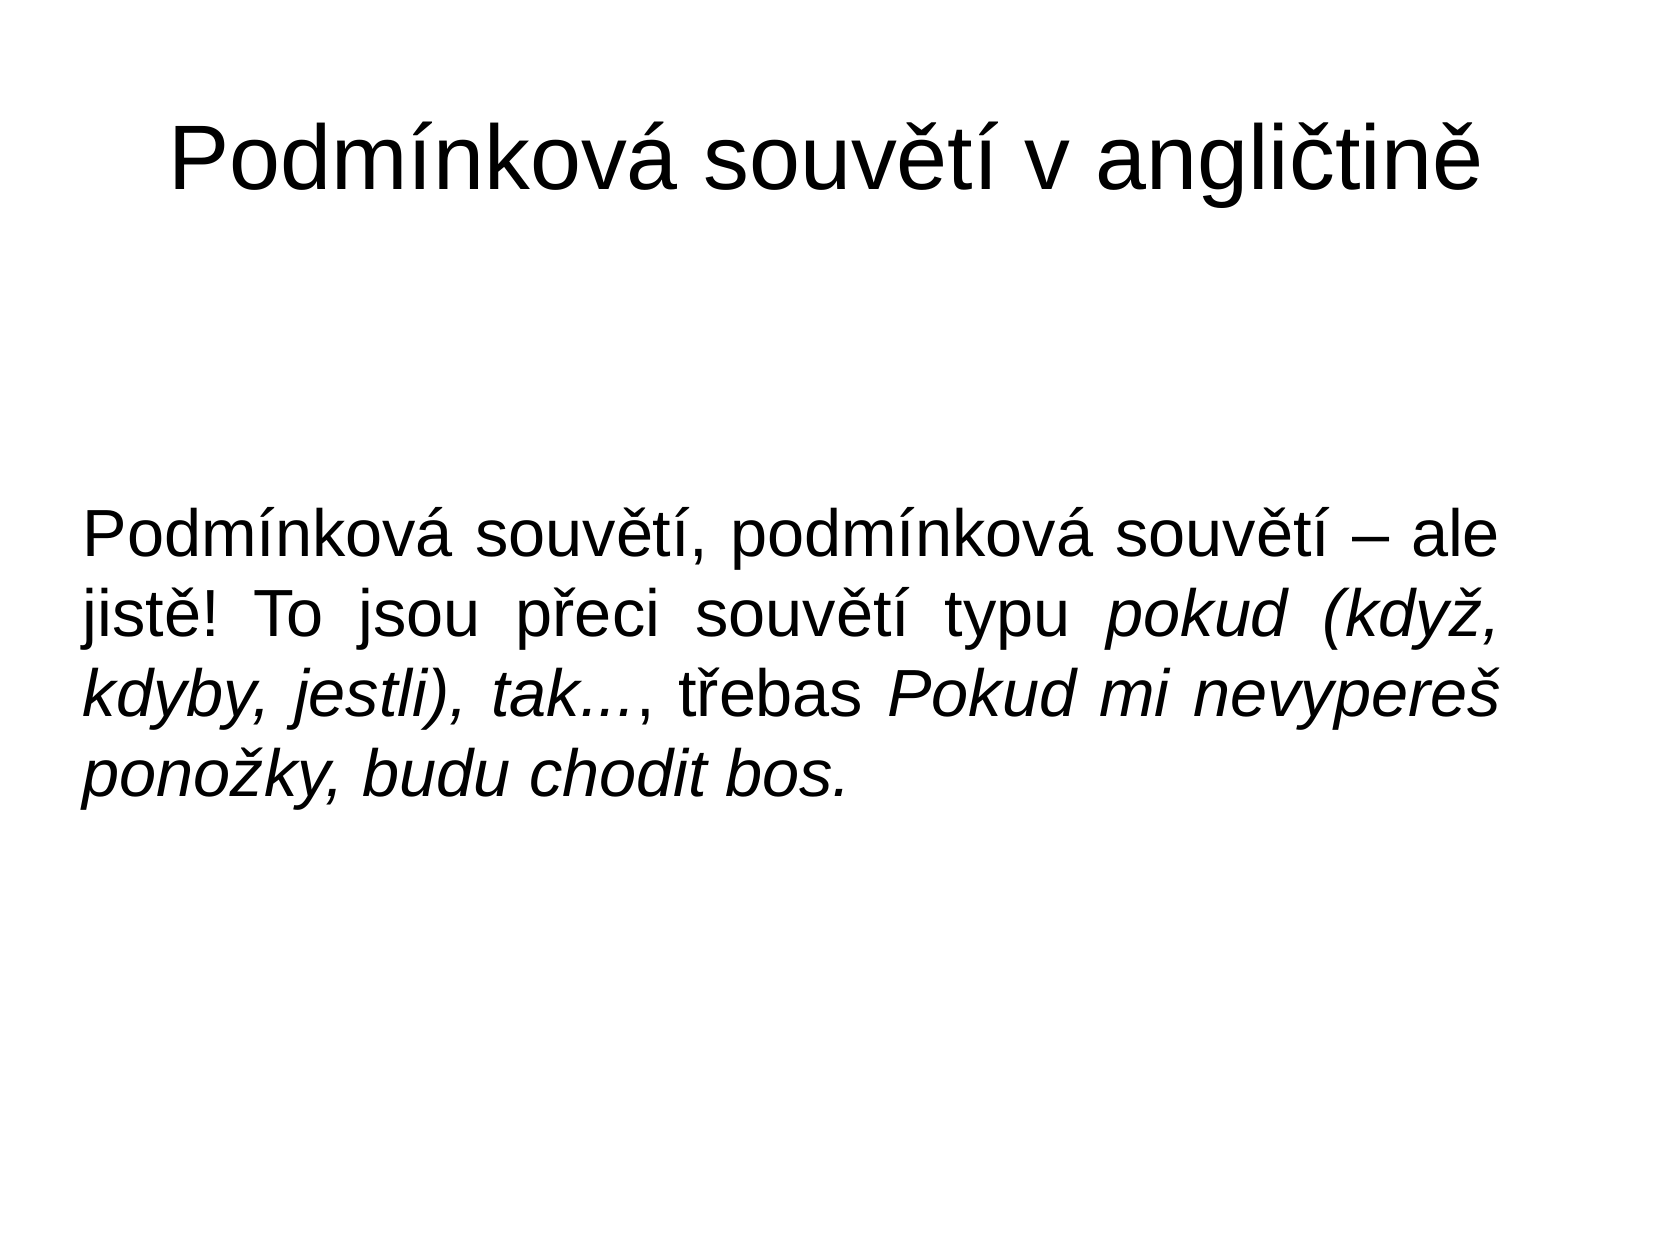

Podmínková souvětí v angličtině
Podmínková souvětí, podmínková souvětí – ale jistě! To jsou přeci souvětí typu pokud (když, kdyby, jestli), tak..., třebas Pokud mi nevypereš ponožky, budu chodit bos.